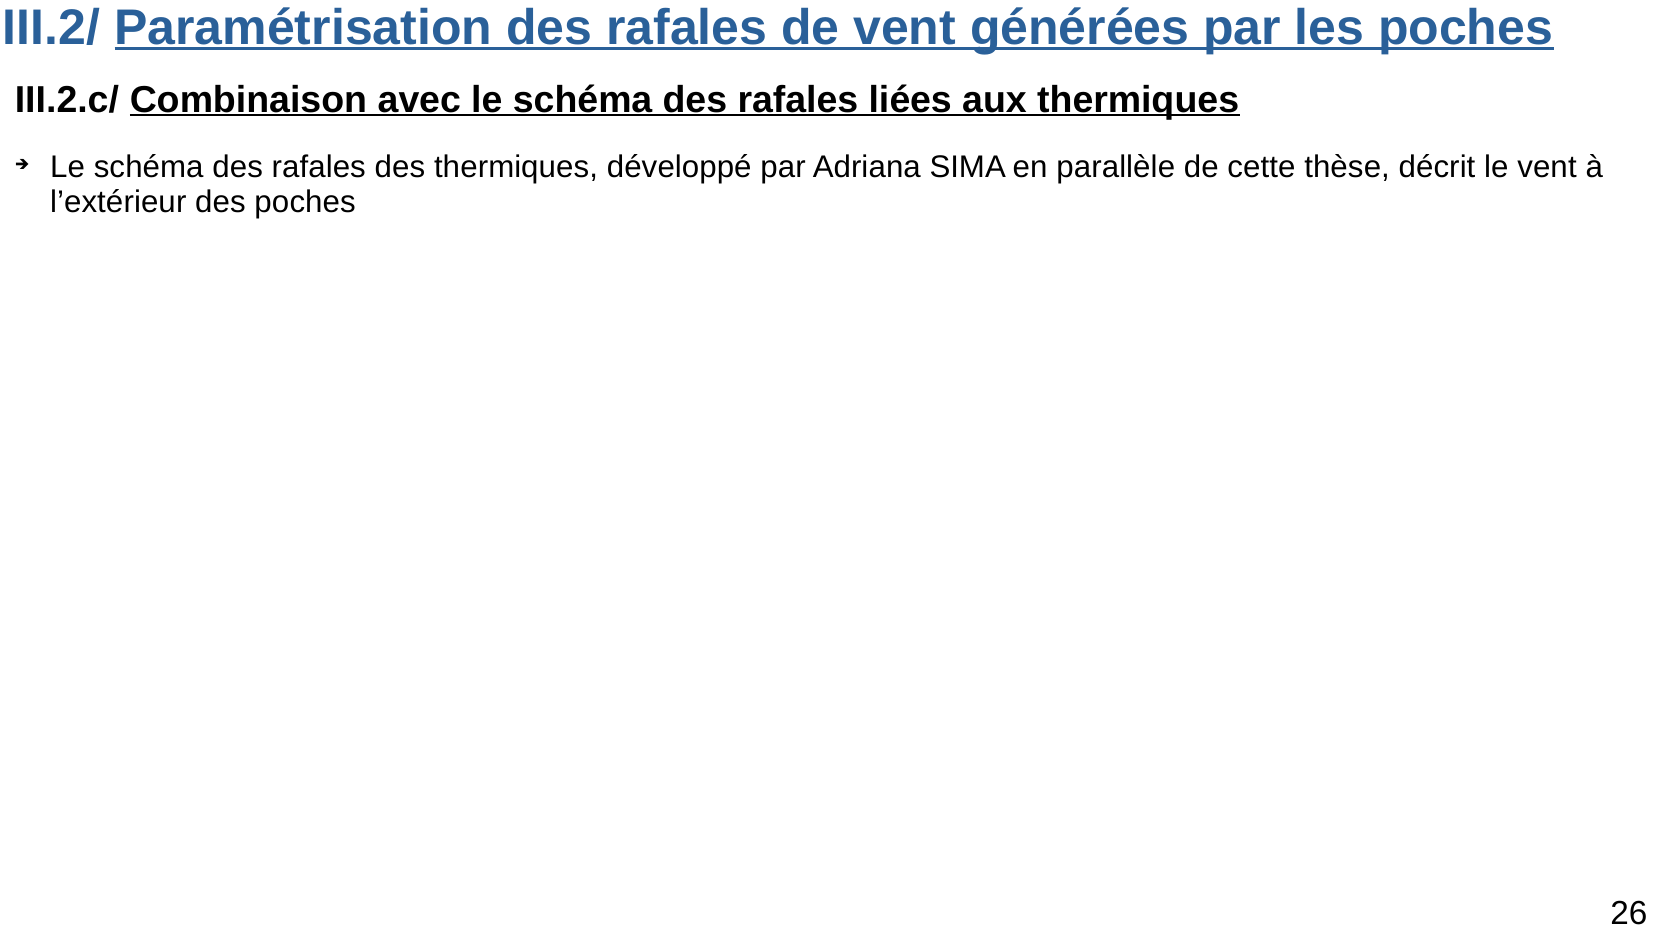

III.2/ Paramétrisation des rafales de vent générées par les poches
III.2.c/ Combinaison avec le schéma des rafales liées aux thermiques
Le schéma des rafales des thermiques, développé par Adriana SIMA en parallèle de cette thèse, décrit le vent à l’extérieur des poches
26